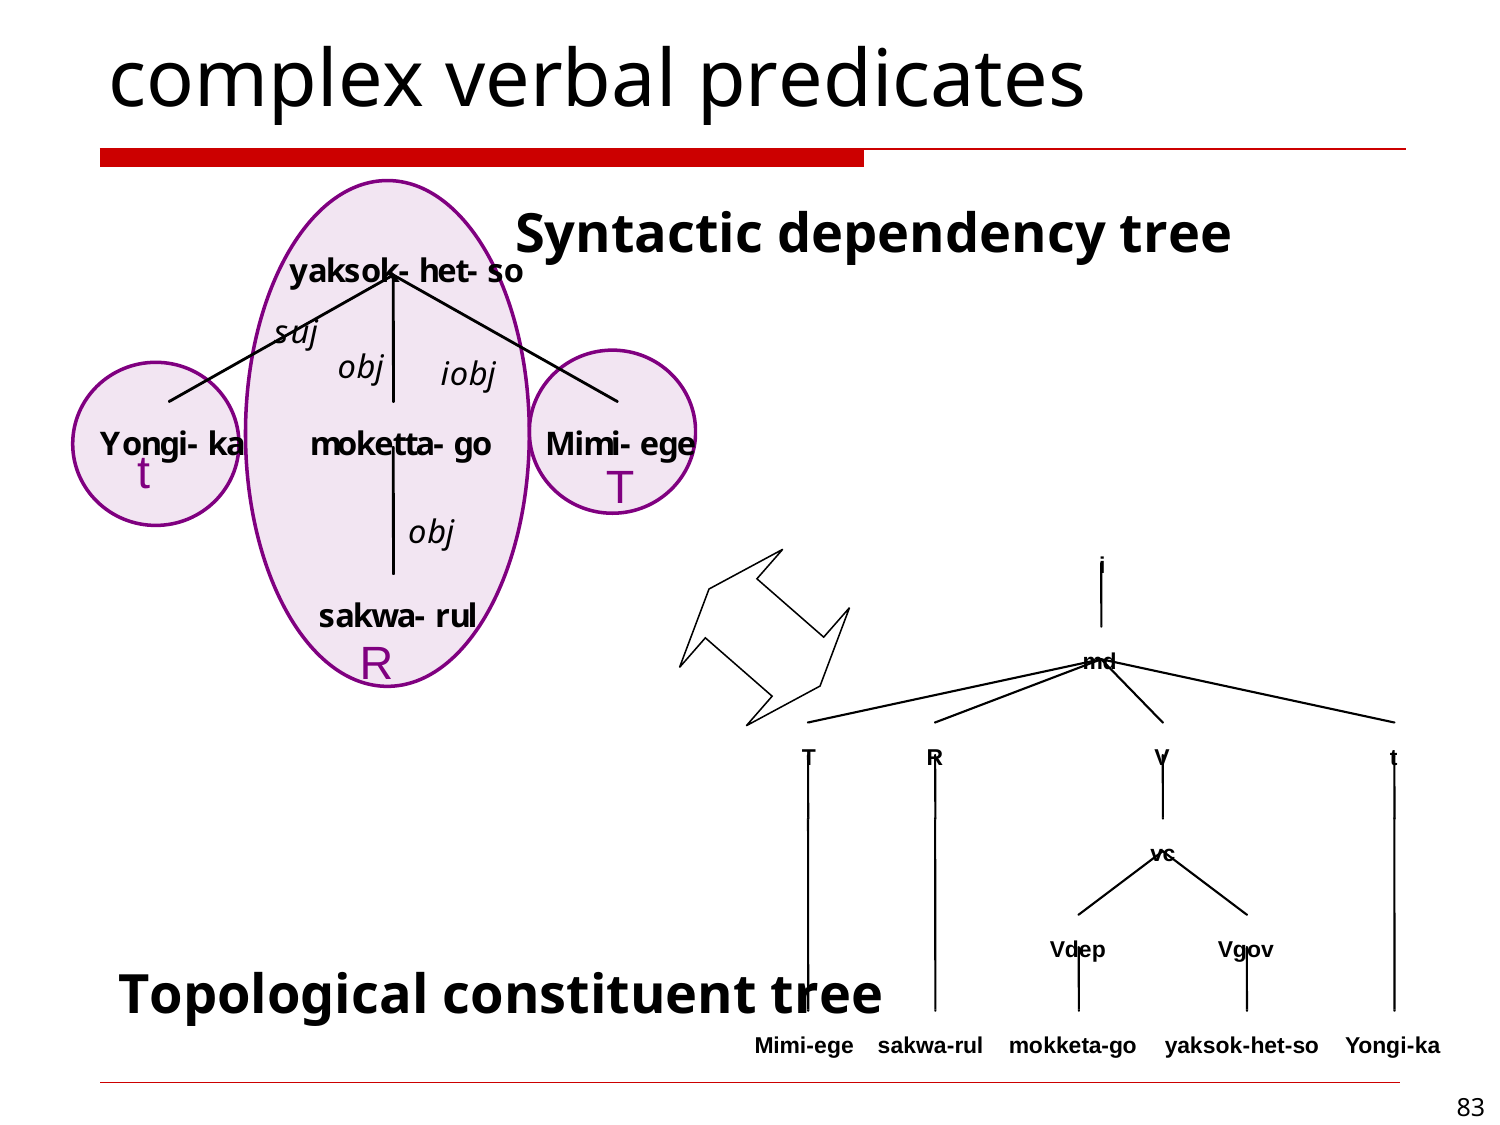

# complex verbal predicates
Syntactic dependency tree
Topological constituent tree
83